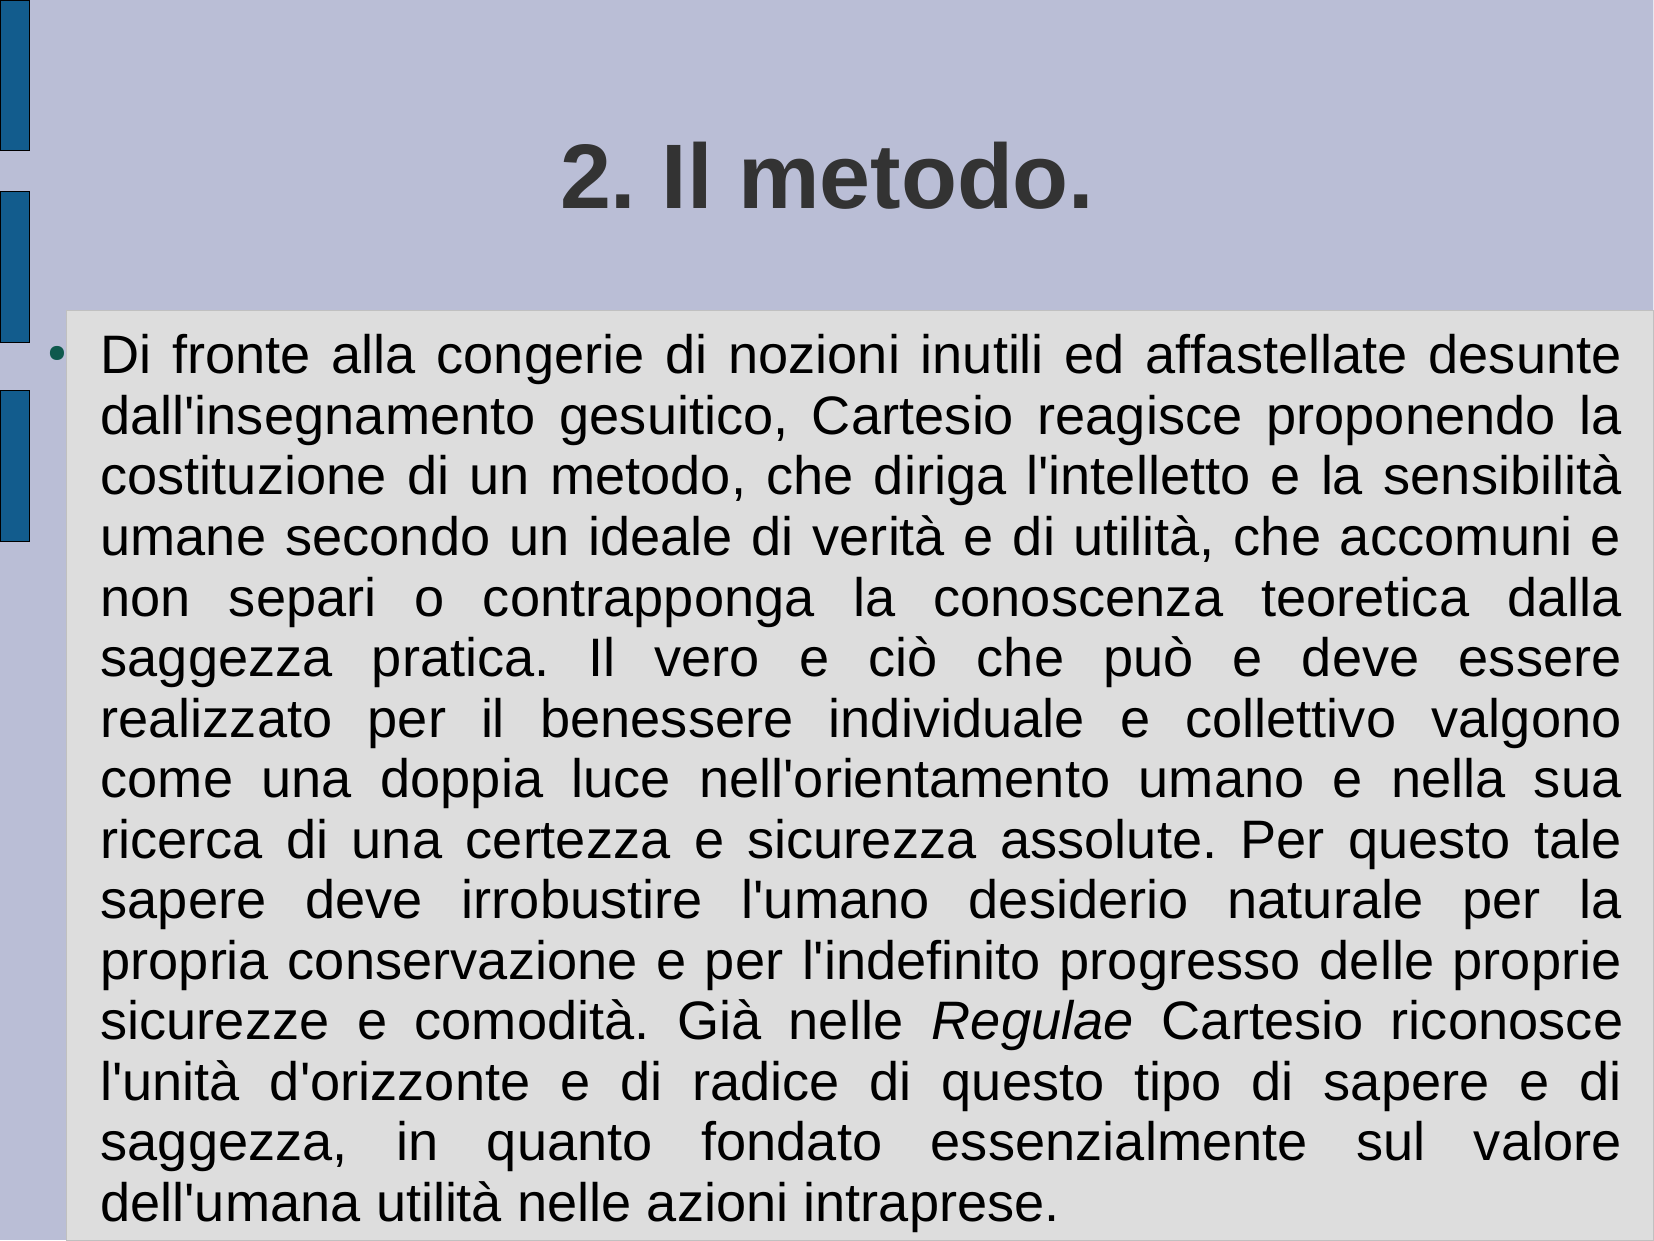

# 2. Il metodo.
Di fronte alla congerie di nozioni inutili ed affastellate desunte dall'insegnamento gesuitico, Cartesio reagisce proponendo la costituzione di un metodo, che diriga l'intelletto e la sensibilità umane secondo un ideale di verità e di utilità, che accomuni e non separi o contrapponga la conoscenza teoretica dalla saggezza pratica. Il vero e ciò che può e deve essere realizzato per il benessere individuale e collettivo valgono come una doppia luce nell'orientamento umano e nella sua ricerca di una certezza e sicurezza assolute. Per questo tale sapere deve irrobustire l'umano desiderio naturale per la propria conservazione e per l'indefinito progresso delle proprie sicurezze e comodità. Già nelle Regulae Cartesio riconosce l'unità d'orizzonte e di radice di questo tipo di sapere e di saggezza, in quanto fondato essenzialmente sul valore dell'umana utilità nelle azioni intraprese.